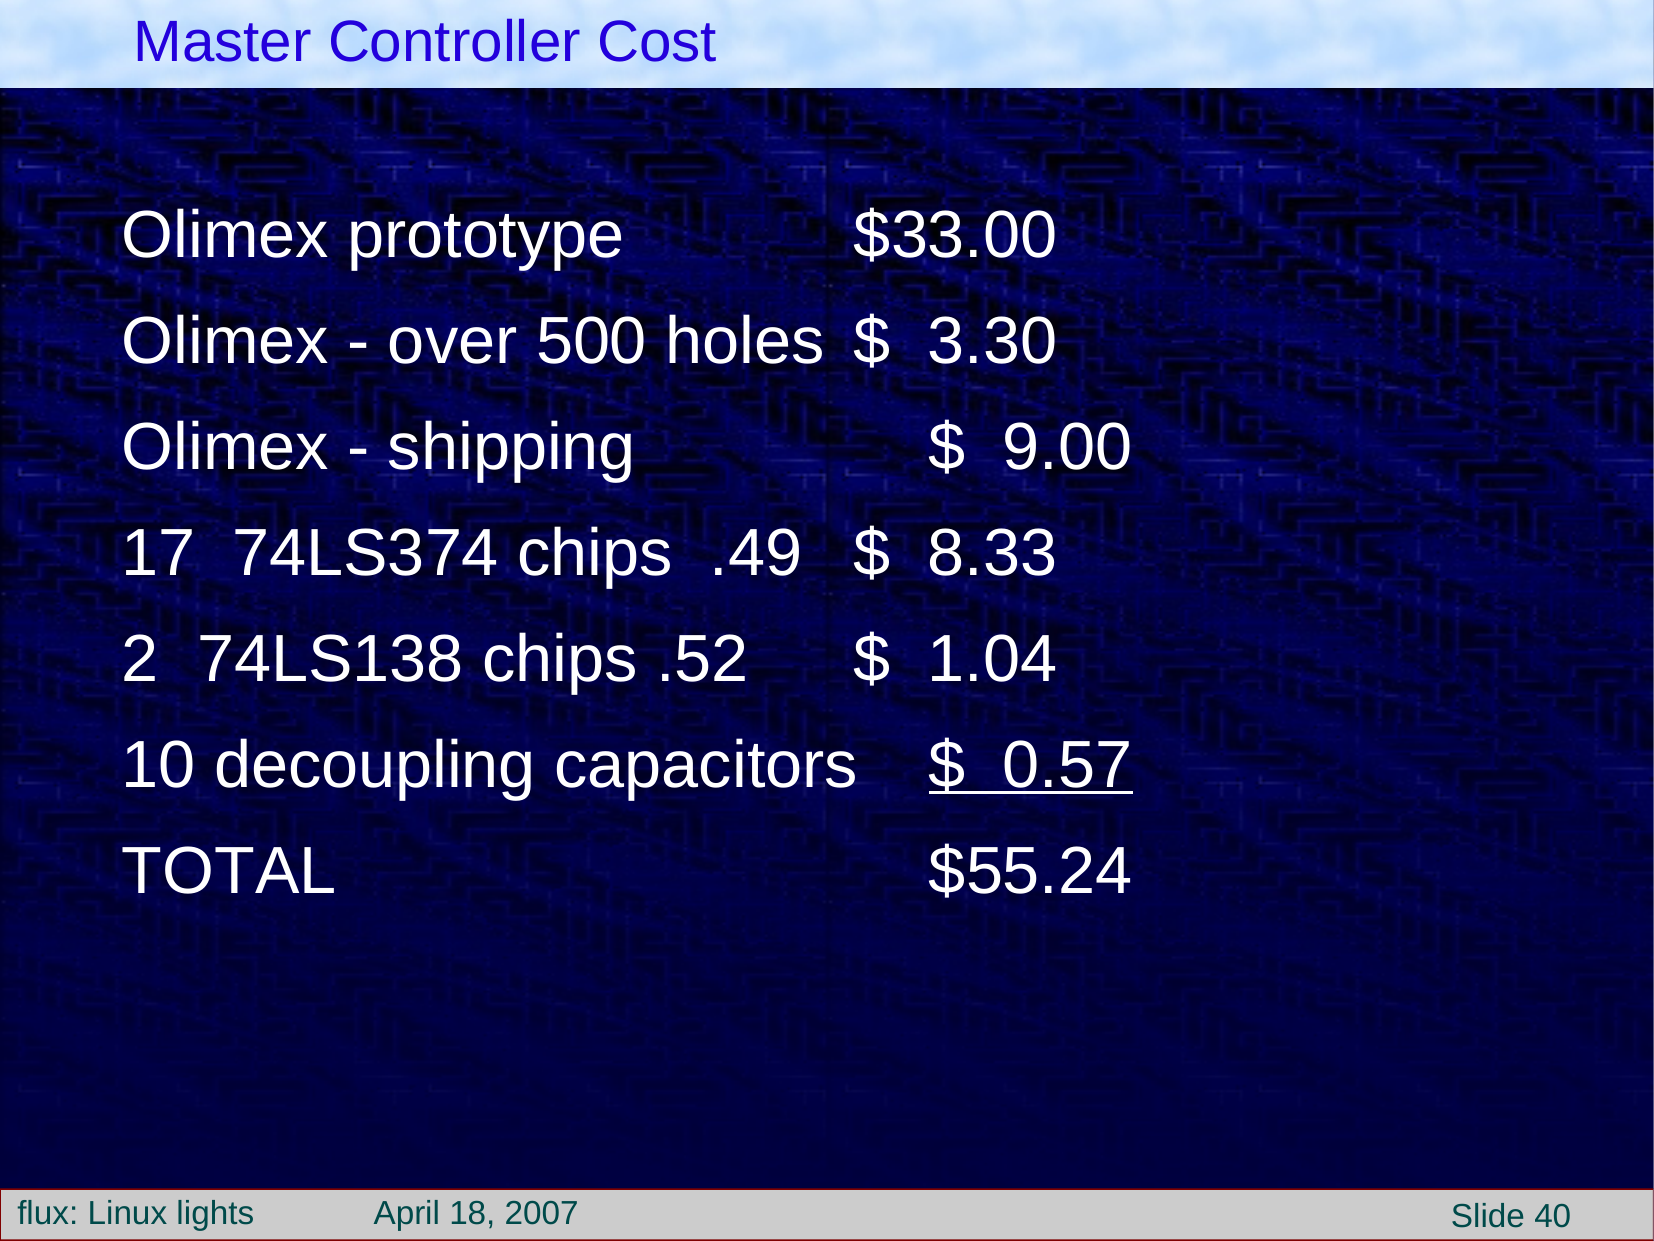

Master Controller Cost
# Olimex prototype				$33.00
Olimex - over 500 holes	$ 3.30
Olimex - shipping				$ 9.00
17 74LS374 chips .49	$ 8.33
2	 74LS138 chips .52		$ 1.04
10 decoupling capacitors	$ 0.57
TOTAL								$55.24
flux: Linux lights	April 18, 2007
Slide